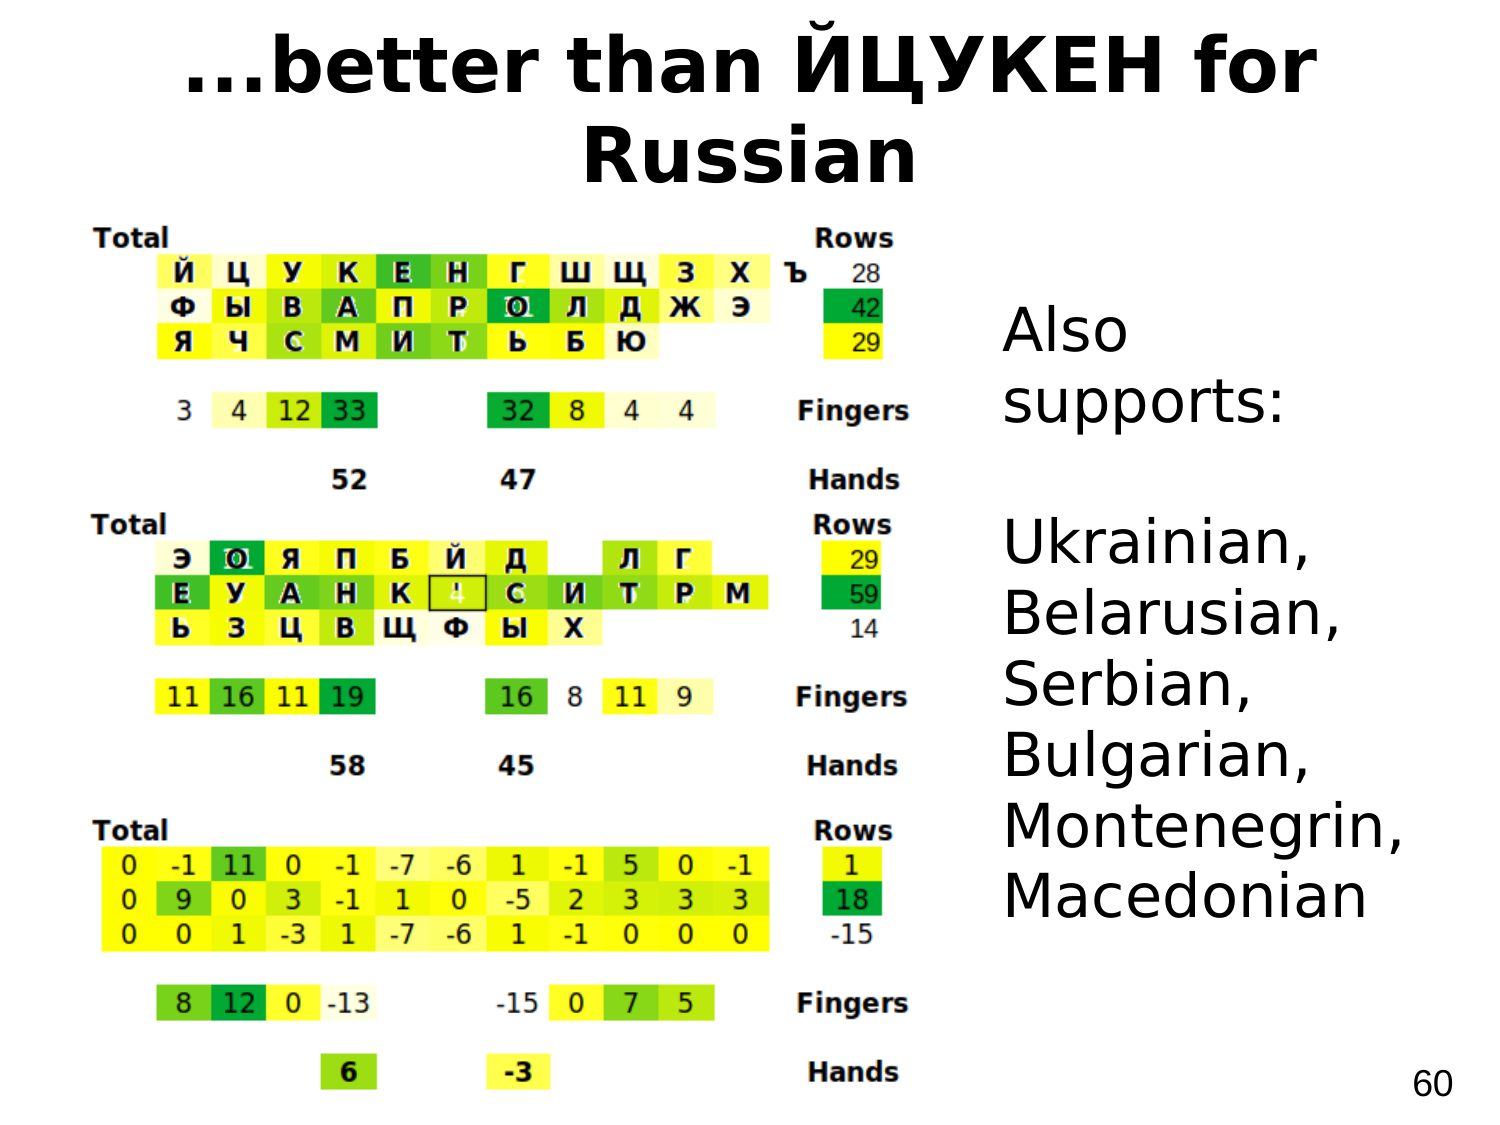

# ...better than ЙЦУКЕН for Russian
Also supports:
Ukrainian, Belarusian, Serbian, Bulgarian, Montenegrin, Macedonian